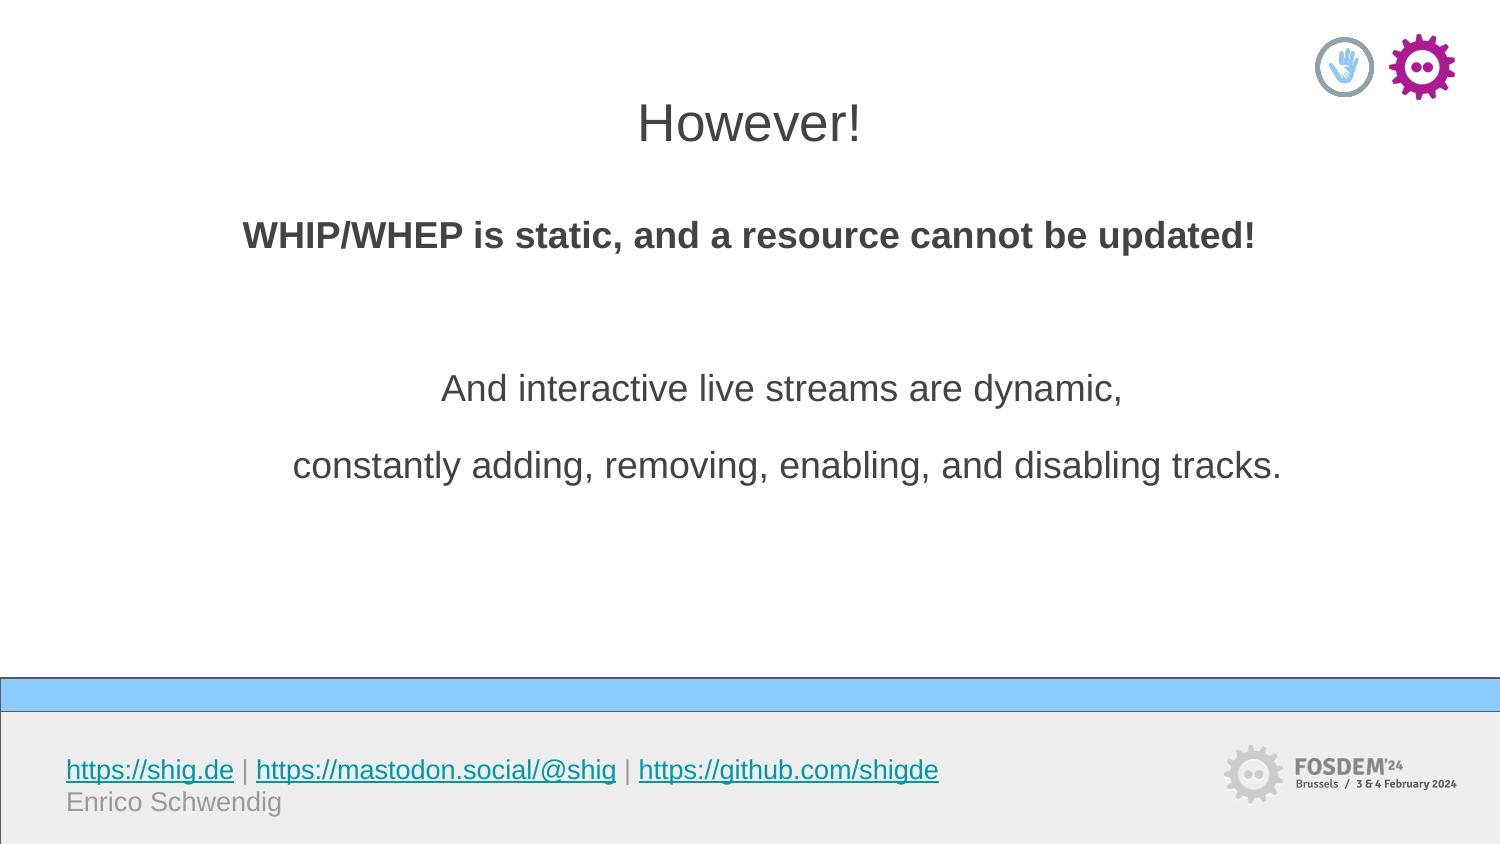

# However!
WHIP/WHEP is static, and a resource cannot be updated!
And interactive live streams are dynamic,
constantly adding, removing, enabling, and disabling tracks.